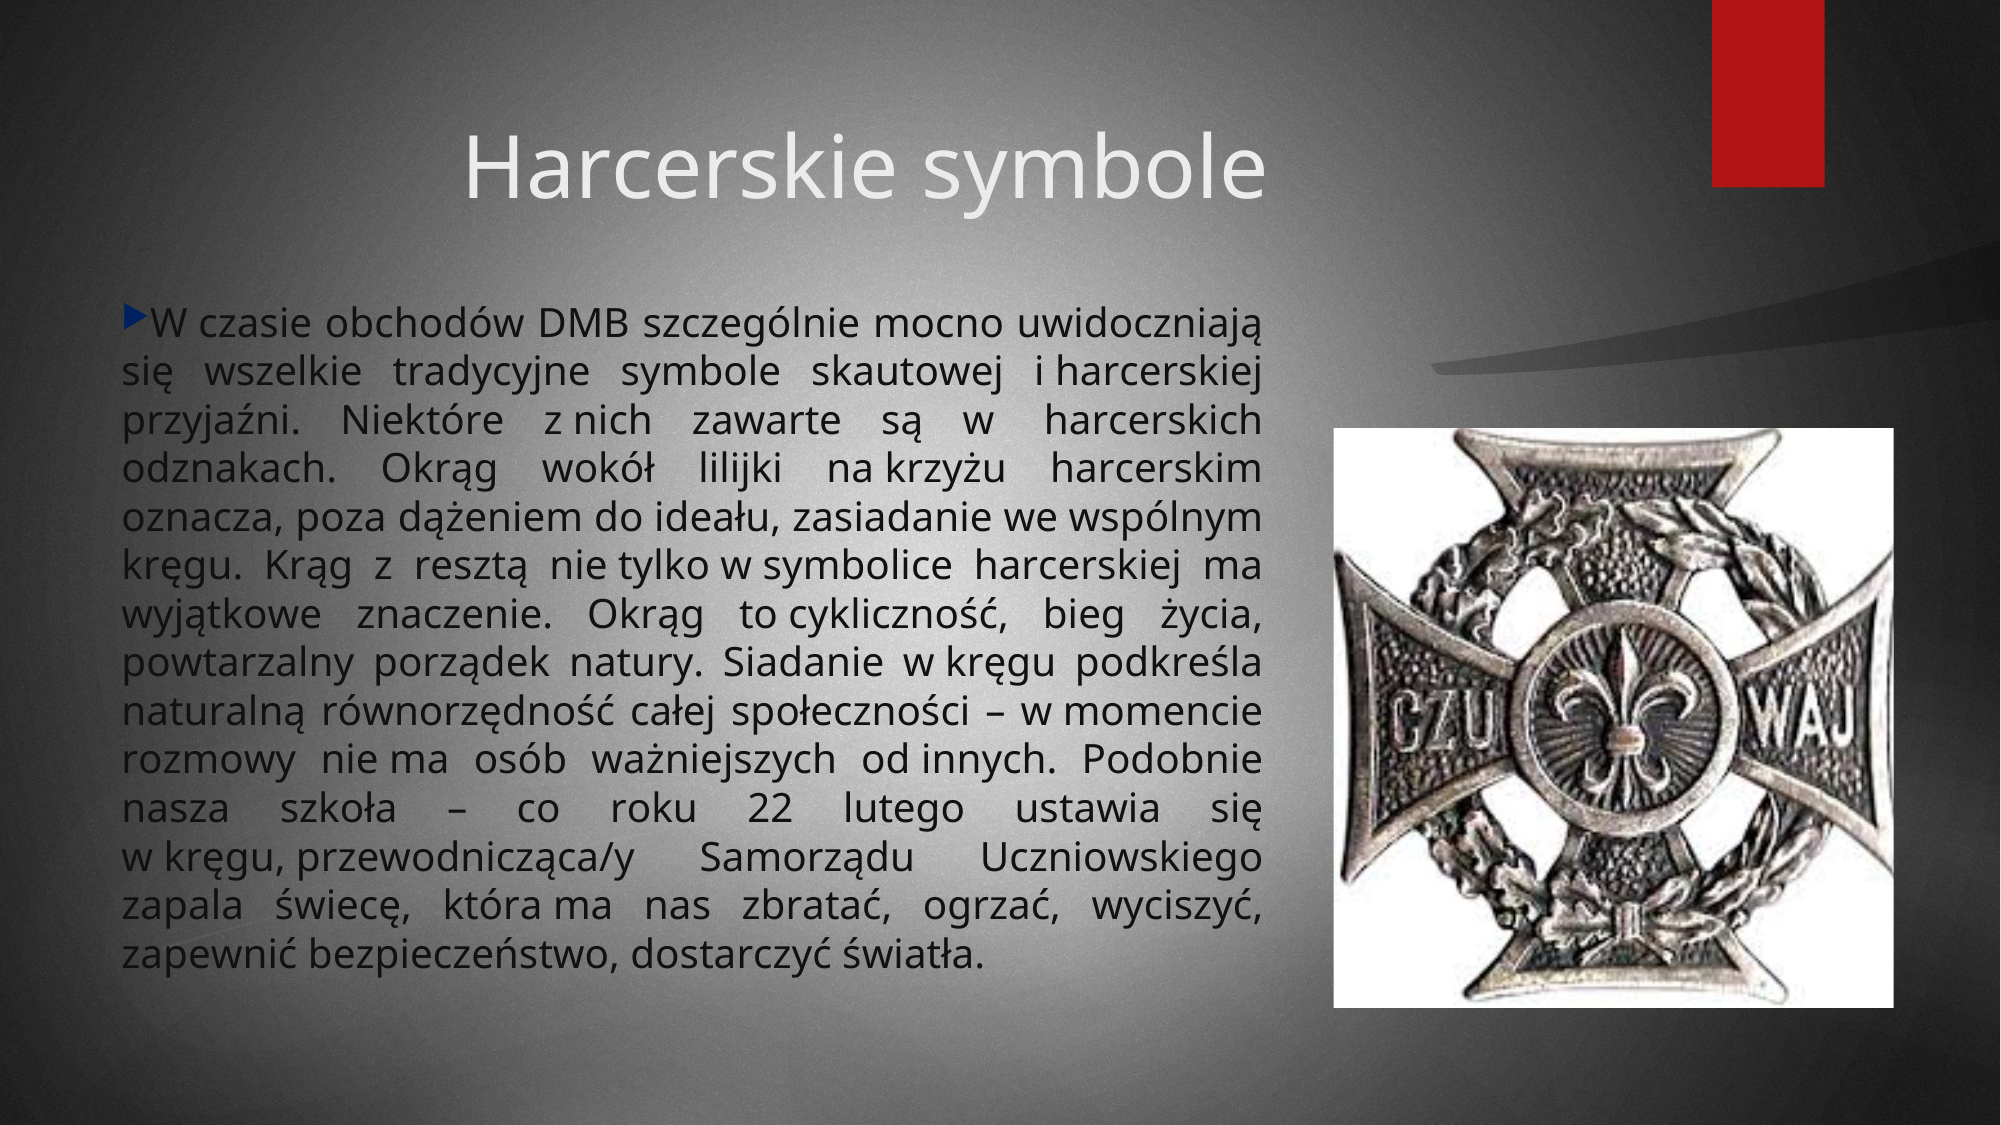

# Harcerskie symbole
W czasie obchodów DMB szczególnie mocno uwidoczniają się wszelkie tradycyjne symbole skautowej i harcerskiej przyjaźni. Niektóre z nich zawarte są w  harcerskich odznakach. Okrąg wokół lilijki na krzyżu harcerskim oznacza, poza dążeniem do ideału, zasiadanie we wspólnym kręgu. Krąg z resztą nie tylko w symbolice harcerskiej ma wyjątkowe znaczenie. Okrąg to cykliczność, bieg życia, powtarzalny porządek natury. Siadanie w kręgu podkreśla naturalną równorzędność całej społeczności – w momencie rozmowy nie ma osób ważniejszych od innych. Podobnie nasza szkoła – co roku 22 lutego ustawia się w kręgu, przewodnicząca/y Samorządu Uczniowskiego zapala świecę, która ma nas zbratać, ogrzać, wyciszyć, zapewnić bezpieczeństwo, dostarczyć światła.